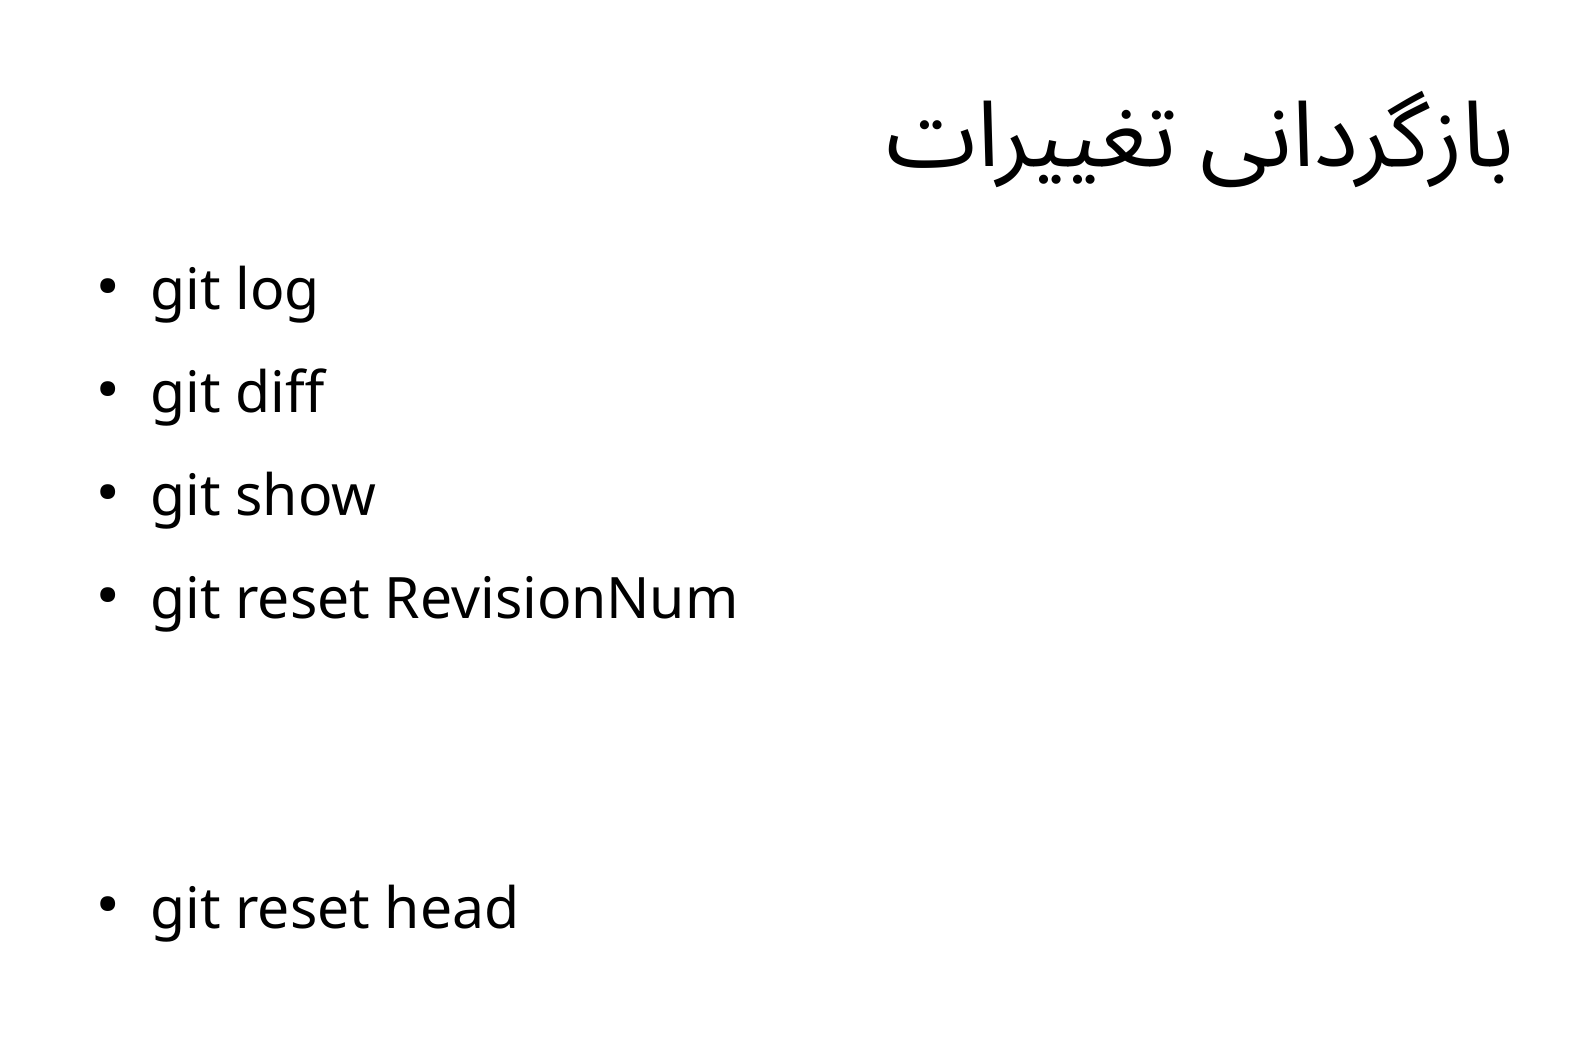

# بازگردانی تغییرات
git log
git diff
git show
git reset RevisionNum
git reset head